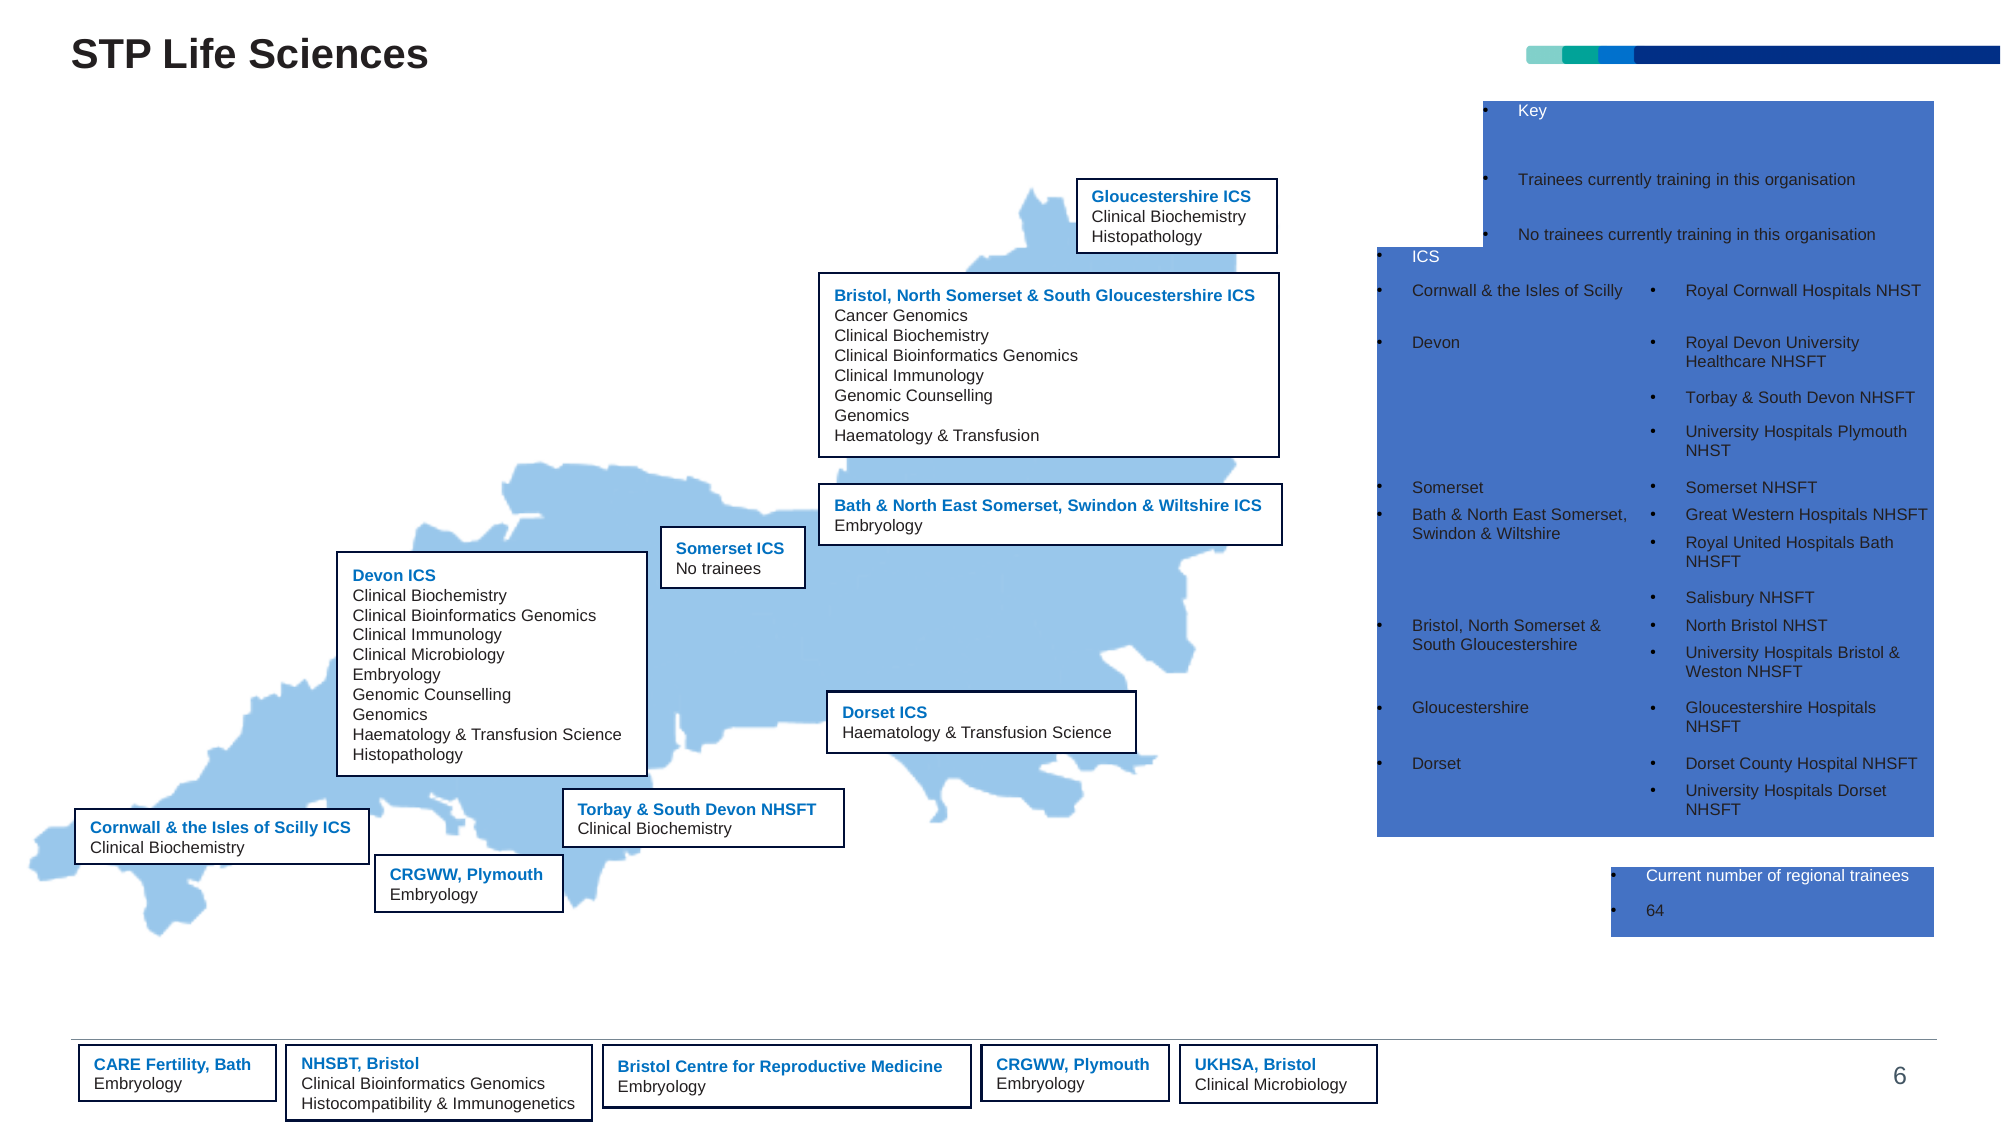

# STP Life Sciences
| Key | |
| --- | --- |
| Trainees currently training in this organisation | |
| No trainees currently training in this organisation | |
Gloucestershire ICS
Clinical Biochemistry
Histopathology
| ICS | Organisation |
| --- | --- |
| Cornwall & the Isles of Scilly | Royal Cornwall Hospitals NHST |
| Devon | Royal Devon University Healthcare NHSFT |
| | Torbay & South Devon NHSFT |
| | University Hospitals Plymouth NHST |
| Somerset | Somerset NHSFT |
| Bath & North East Somerset, Swindon & Wiltshire | Great Western Hospitals NHSFT |
| | Royal United Hospitals Bath NHSFT |
| | Salisbury NHSFT |
| Bristol, North Somerset & South Gloucestershire | North Bristol NHST |
| | University Hospitals Bristol & Weston NHSFT |
| Gloucestershire | Gloucestershire Hospitals NHSFT |
| Dorset | Dorset County Hospital NHSFT |
| | University Hospitals Dorset NHSFT |
Bristol, North Somerset & South Gloucestershire ICS
Cancer Genomics
Clinical Biochemistry
Clinical Bioinformatics Genomics
Clinical Immunology
Genomic Counselling
Genomics
Haematology & Transfusion
Bath & North East Somerset, Swindon & Wiltshire ICS
Embryology
Somerset ICS
No trainees
Devon ICS
Clinical Biochemistry
Clinical Bioinformatics Genomics
Clinical Immunology
Clinical Microbiology
Embryology
Genomic Counselling
Genomics
Haematology & Transfusion Science
Histopathology
Dorset ICS
Haematology & Transfusion Science
Torbay & South Devon NHSFT
Clinical Biochemistry
Cornwall & the Isles of Scilly ICS
Clinical Biochemistry
CRGWW, Plymouth
Embryology
| Current number of regional trainees |
| --- |
| 64 |
CARE Fertility, Bath
Embryology
NHSBT, Bristol
Clinical Bioinformatics Genomics
Histocompatibility & Immunogenetics
Bristol Centre for Reproductive Medicine
Embryology
CRGWW, Plymouth
Embryology
UKHSA, Bristol
Clinical Microbiology